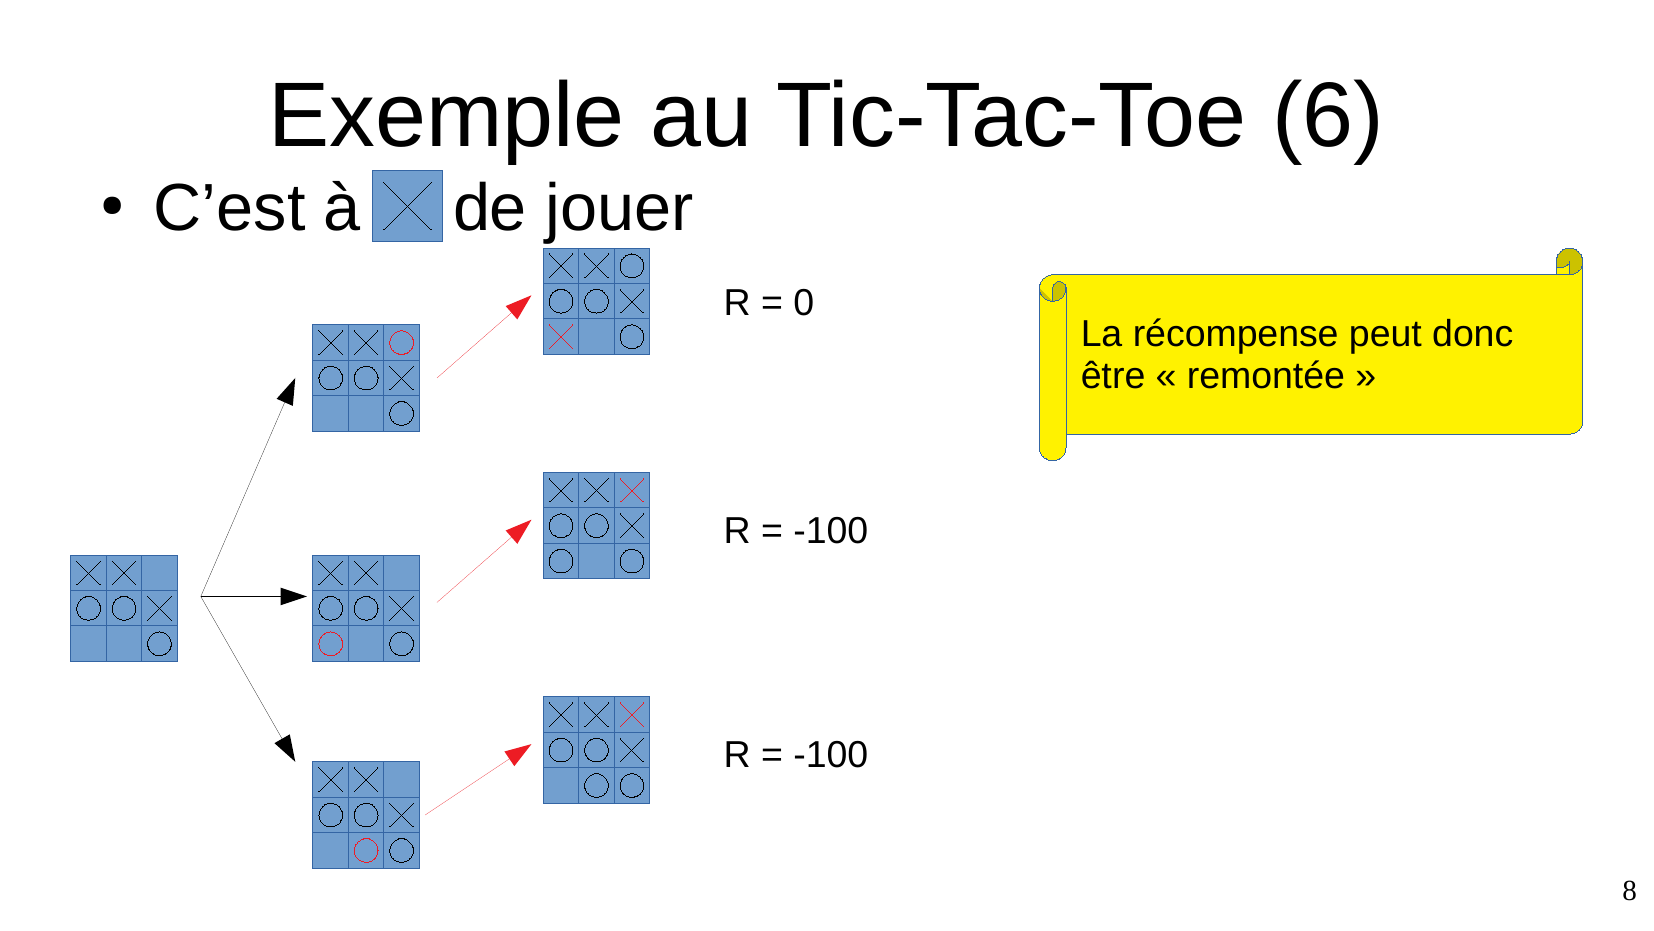

# Exemple au Tic-Tac-Toe (6)
C’est à de jouer
La récompense peut donc être « remontée »
R = 0
R = -100
R = -100
8